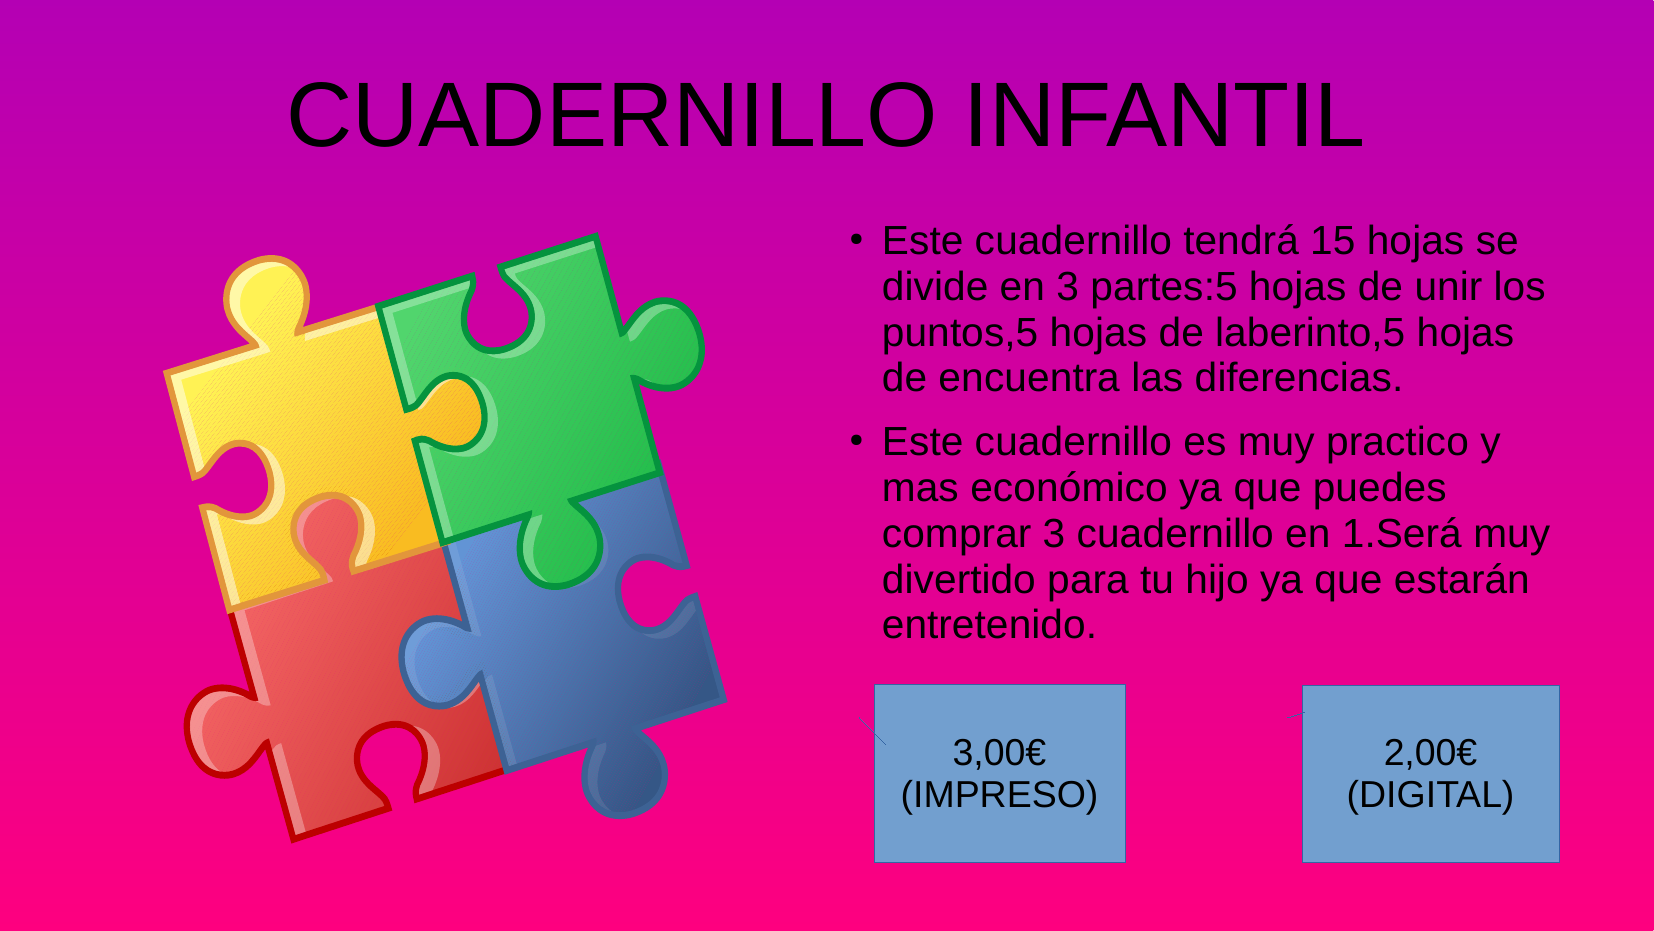

# CUADERNILLO INFANTIL
Este cuadernillo tendrá 15 hojas se divide en 3 partes:5 hojas de unir los puntos,5 hojas de laberinto,5 hojas de encuentra las diferencias.
Este cuadernillo es muy practico y mas económico ya que puedes comprar 3 cuadernillo en 1.Será muy divertido para tu hijo ya que estarán entretenido.
3,00€
(IMPRESO)
2,00€
(DIGITAL)